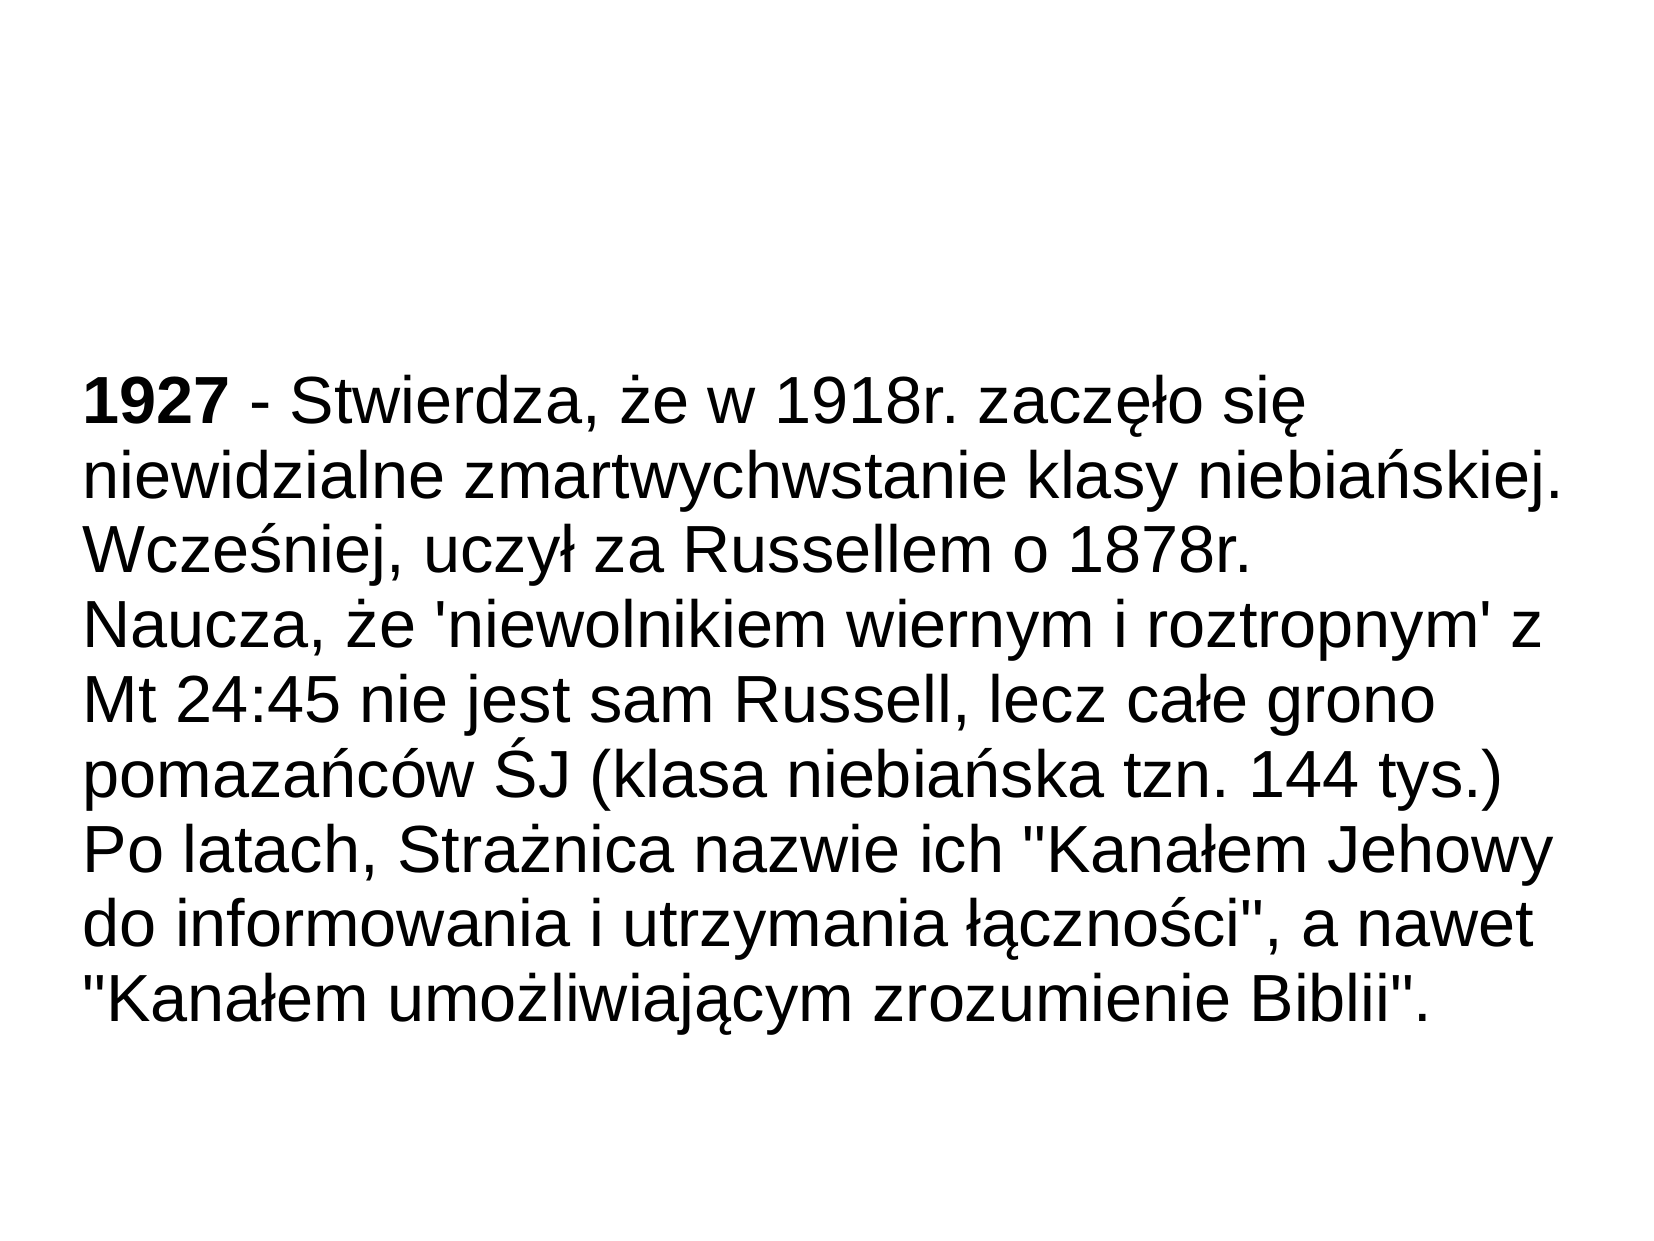

#
1927 - Stwierdza, że w 1918r. zaczęło się niewidzialne zmartwychwstanie klasy niebiańskiej. Wcześniej, uczył za Russellem o 1878r.
Naucza, że 'niewolnikiem wiernym i roztropnym' z Mt 24:45 nie jest sam Russell, lecz całe grono pomazańców ŚJ (klasa niebiańska tzn. 144 tys.) Po latach, Strażnica nazwie ich "Kanałem Jehowy do informowania i utrzymania łączności", a nawet "Kanałem umożliwiającym zrozumienie Biblii".